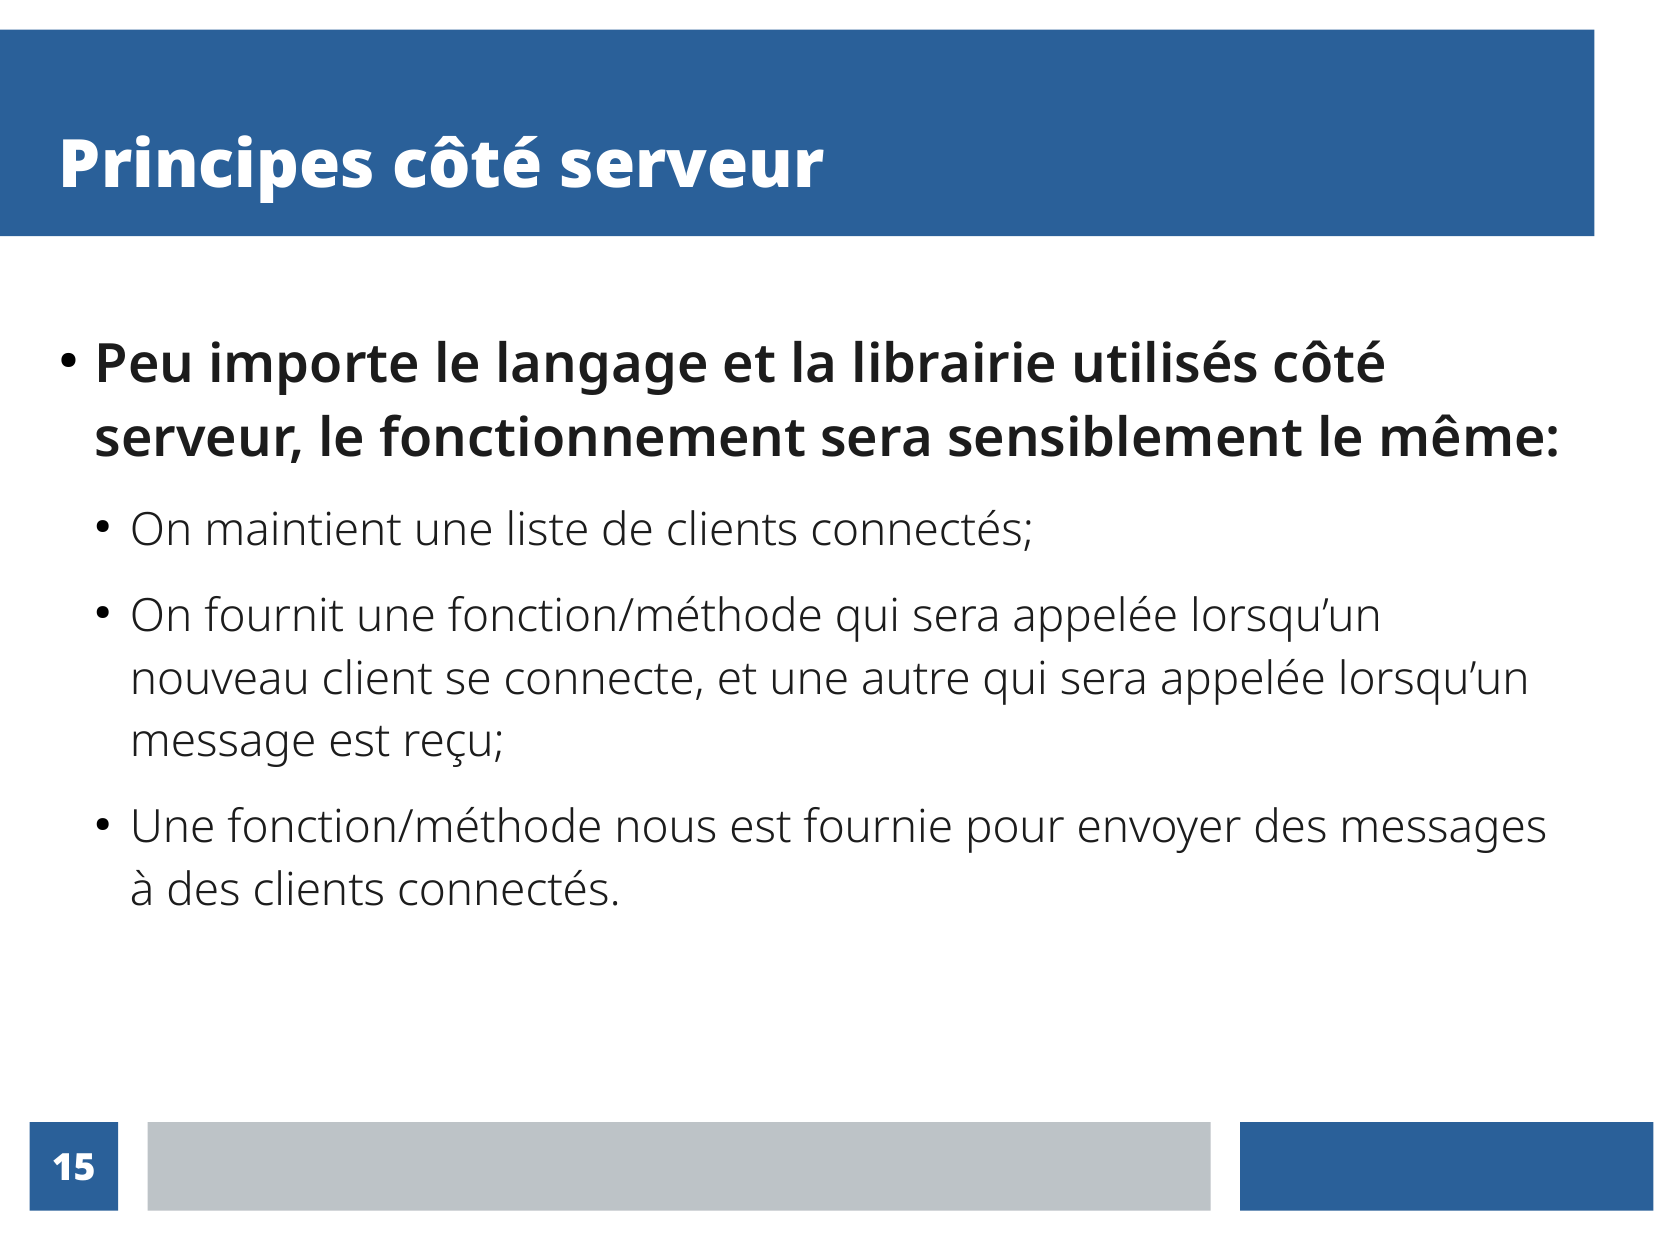

# Principes côté serveur
Peu importe le langage et la librairie utilisés côté serveur, le fonctionnement sera sensiblement le même:
On maintient une liste de clients connectés;
On fournit une fonction/méthode qui sera appelée lorsqu’un nouveau client se connecte, et une autre qui sera appelée lorsqu’un message est reçu;
Une fonction/méthode nous est fournie pour envoyer des messages à des clients connectés.
15